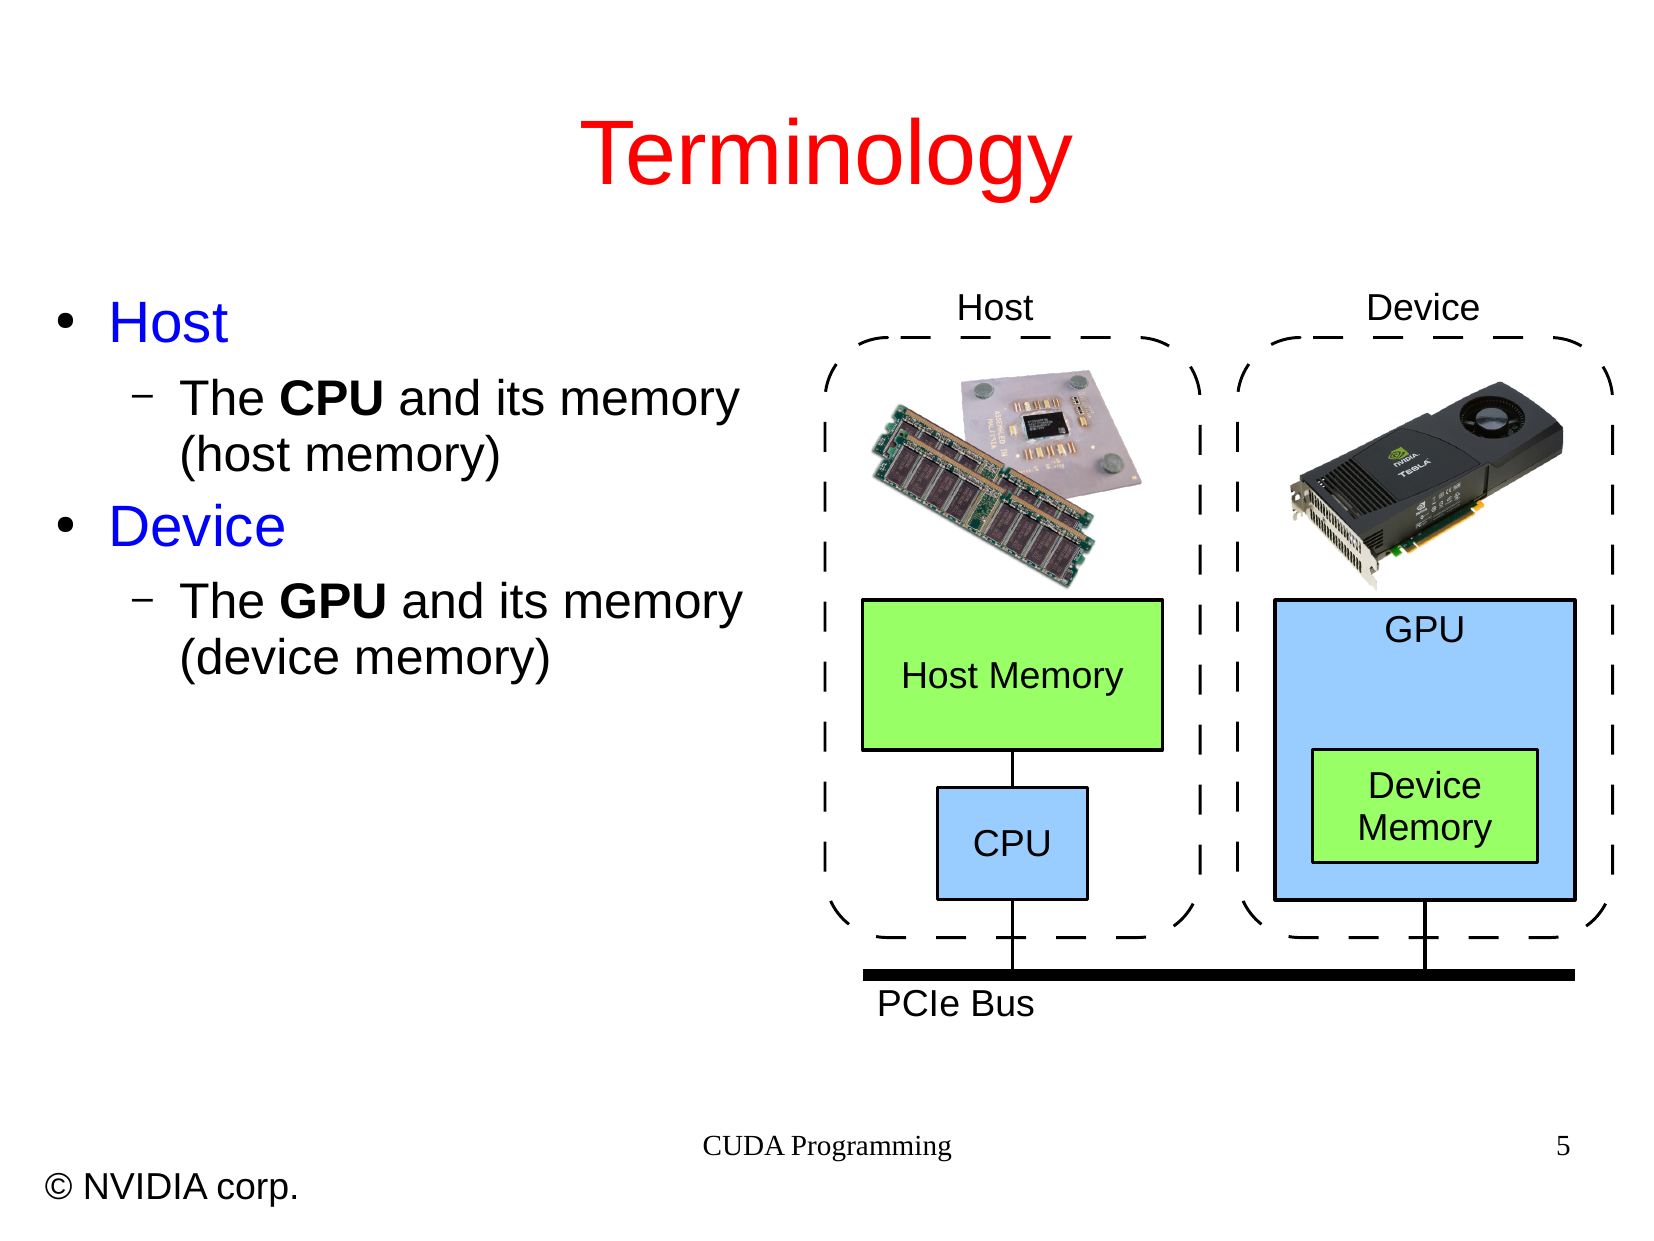

# Terminology
Host
Device
Host
The CPU and its memory (host memory)
Device
The GPU and its memory (device memory)
Host Memory
GPU
Device
Memory
CPU
PCIe Bus
CUDA Programming
5
© NVIDIA corp.